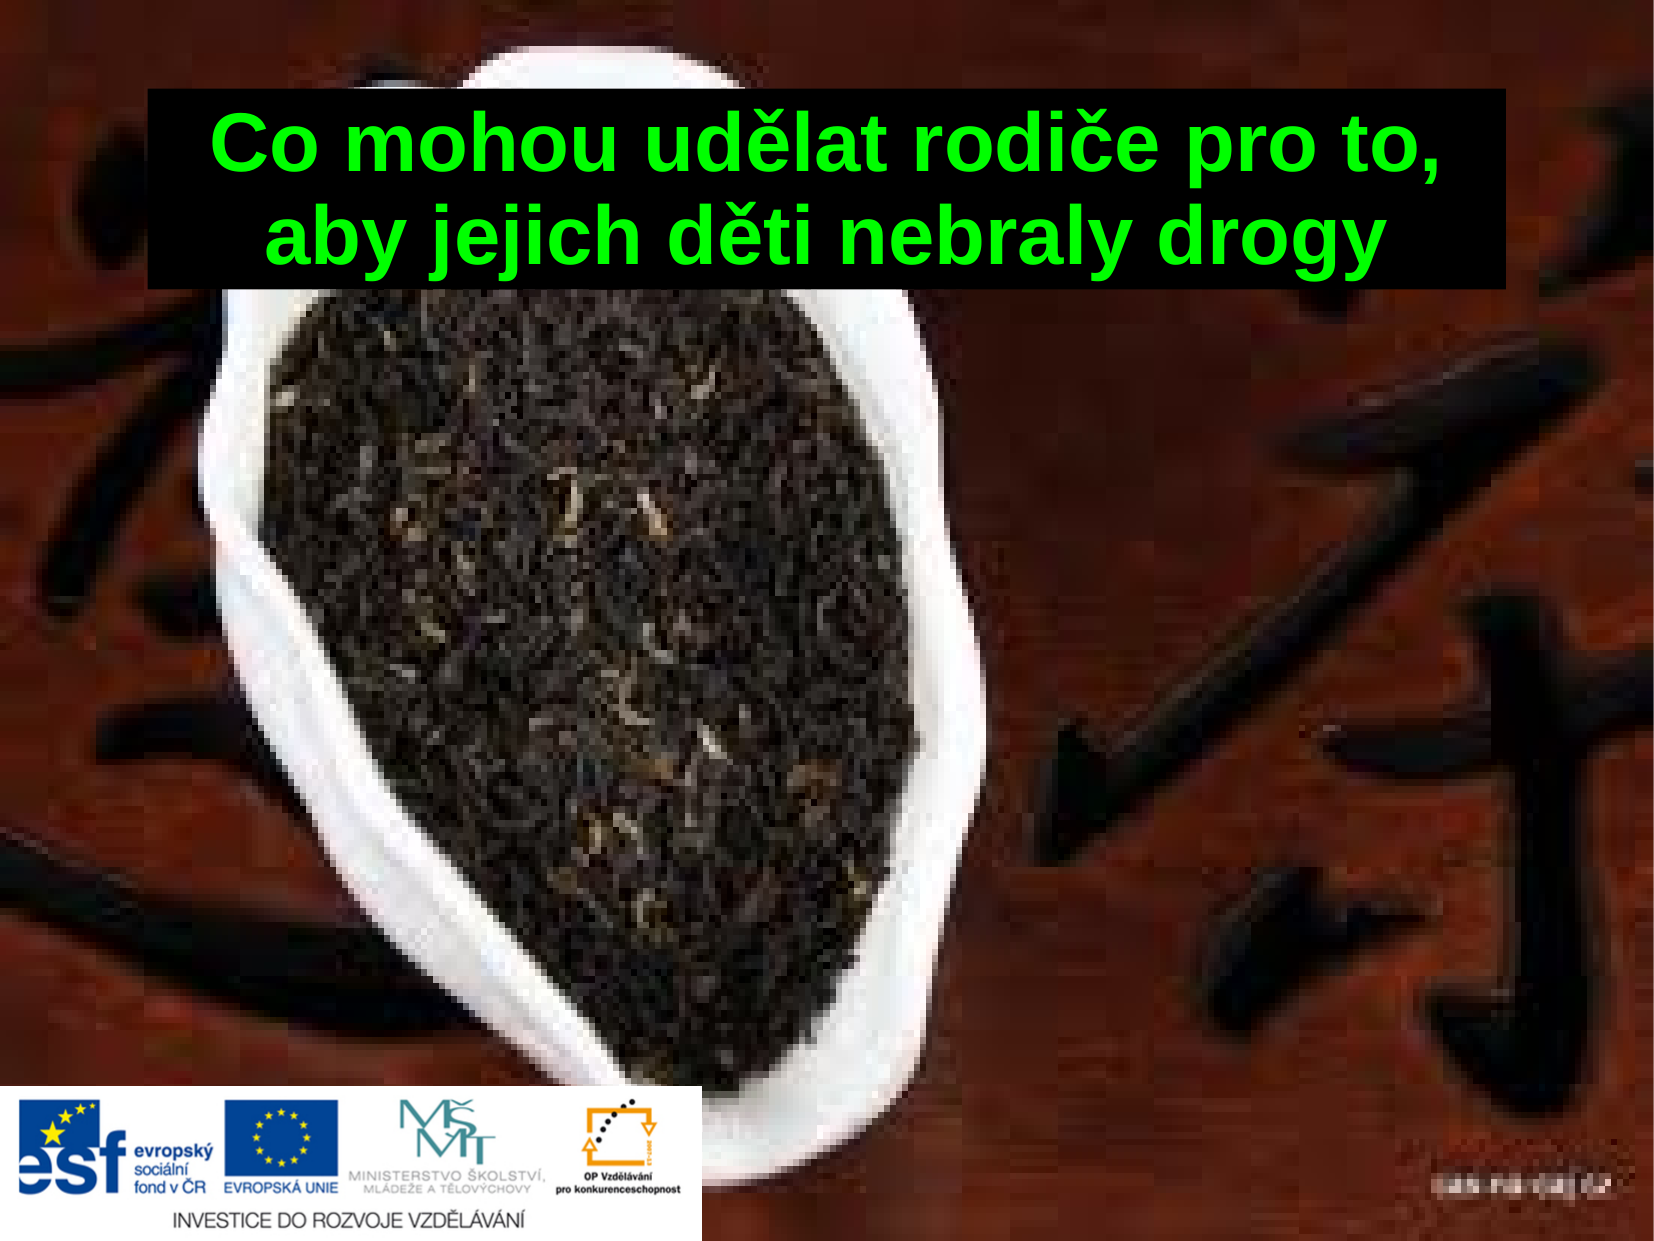

Co mohou udělat rodiče pro to, aby jejich děti nebraly drogy